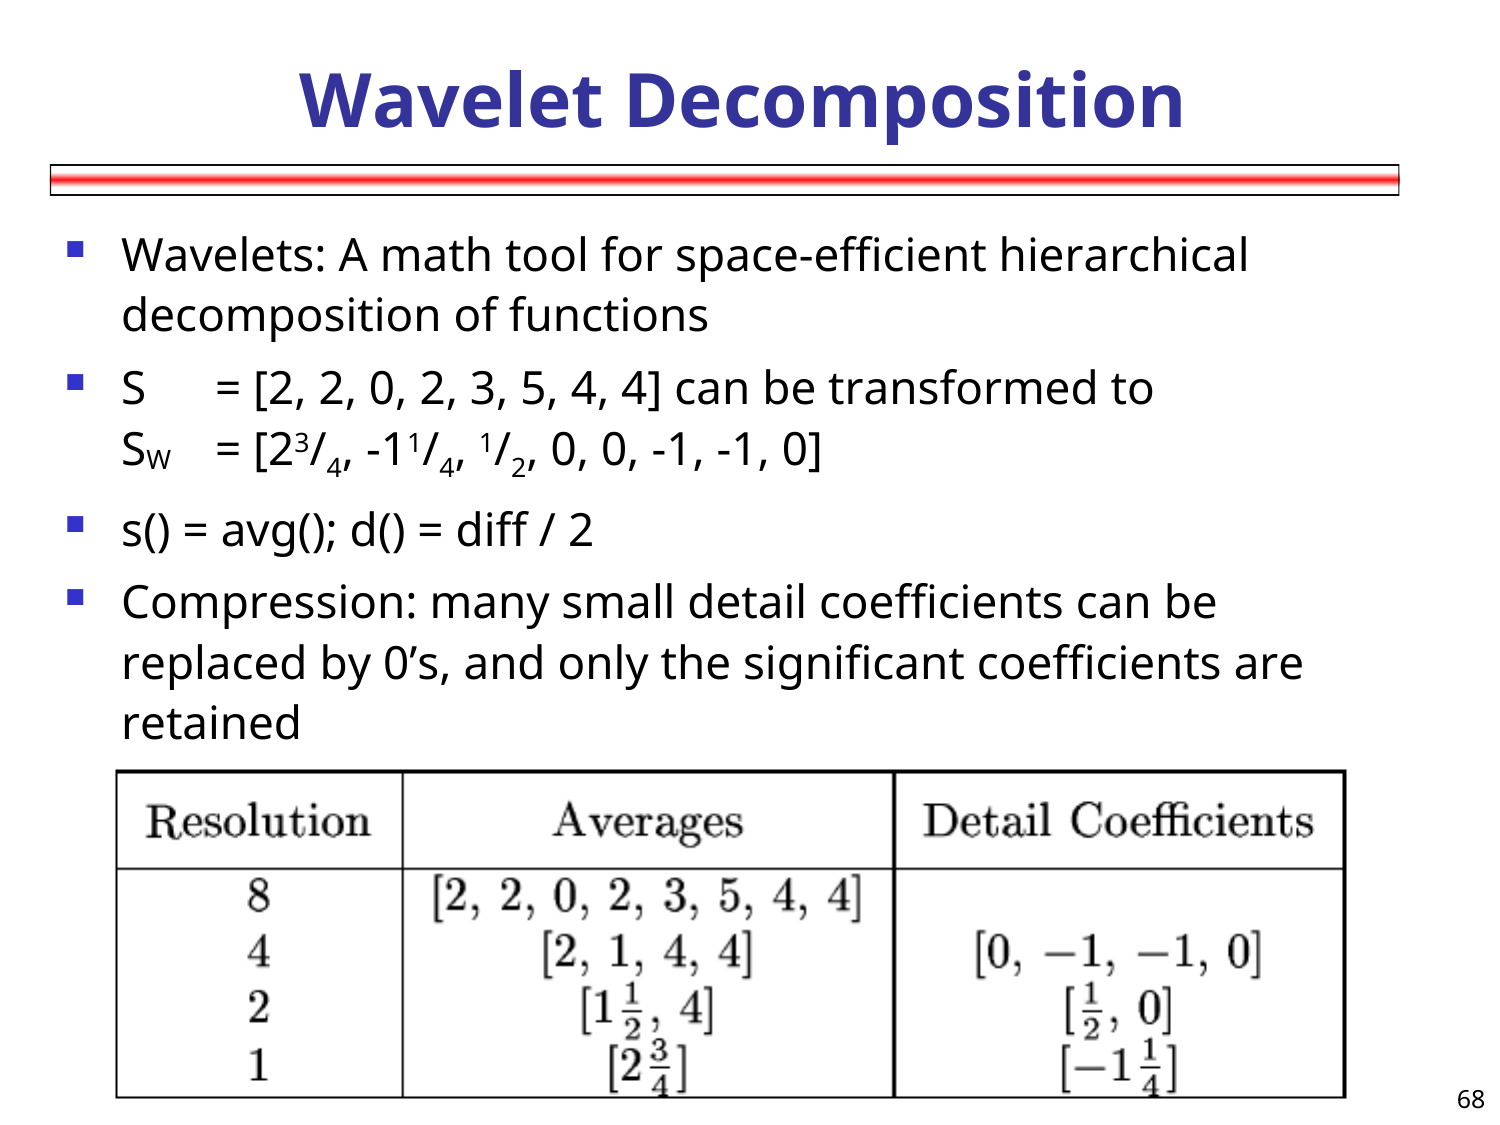

# Wavelet Decomposition
Wavelets: A math tool for space-efficient hierarchical decomposition of functions
S	= [2, 2, 0, 2, 3, 5, 4, 4] can be transformed to
SW 	= [23/4, -11/4, 1/2, 0, 0, -1, -1, 0]
s() = avg(); d() = diff / 2
Compression: many small detail coefficients can be replaced by 0’s, and only the significant coefficients are retained